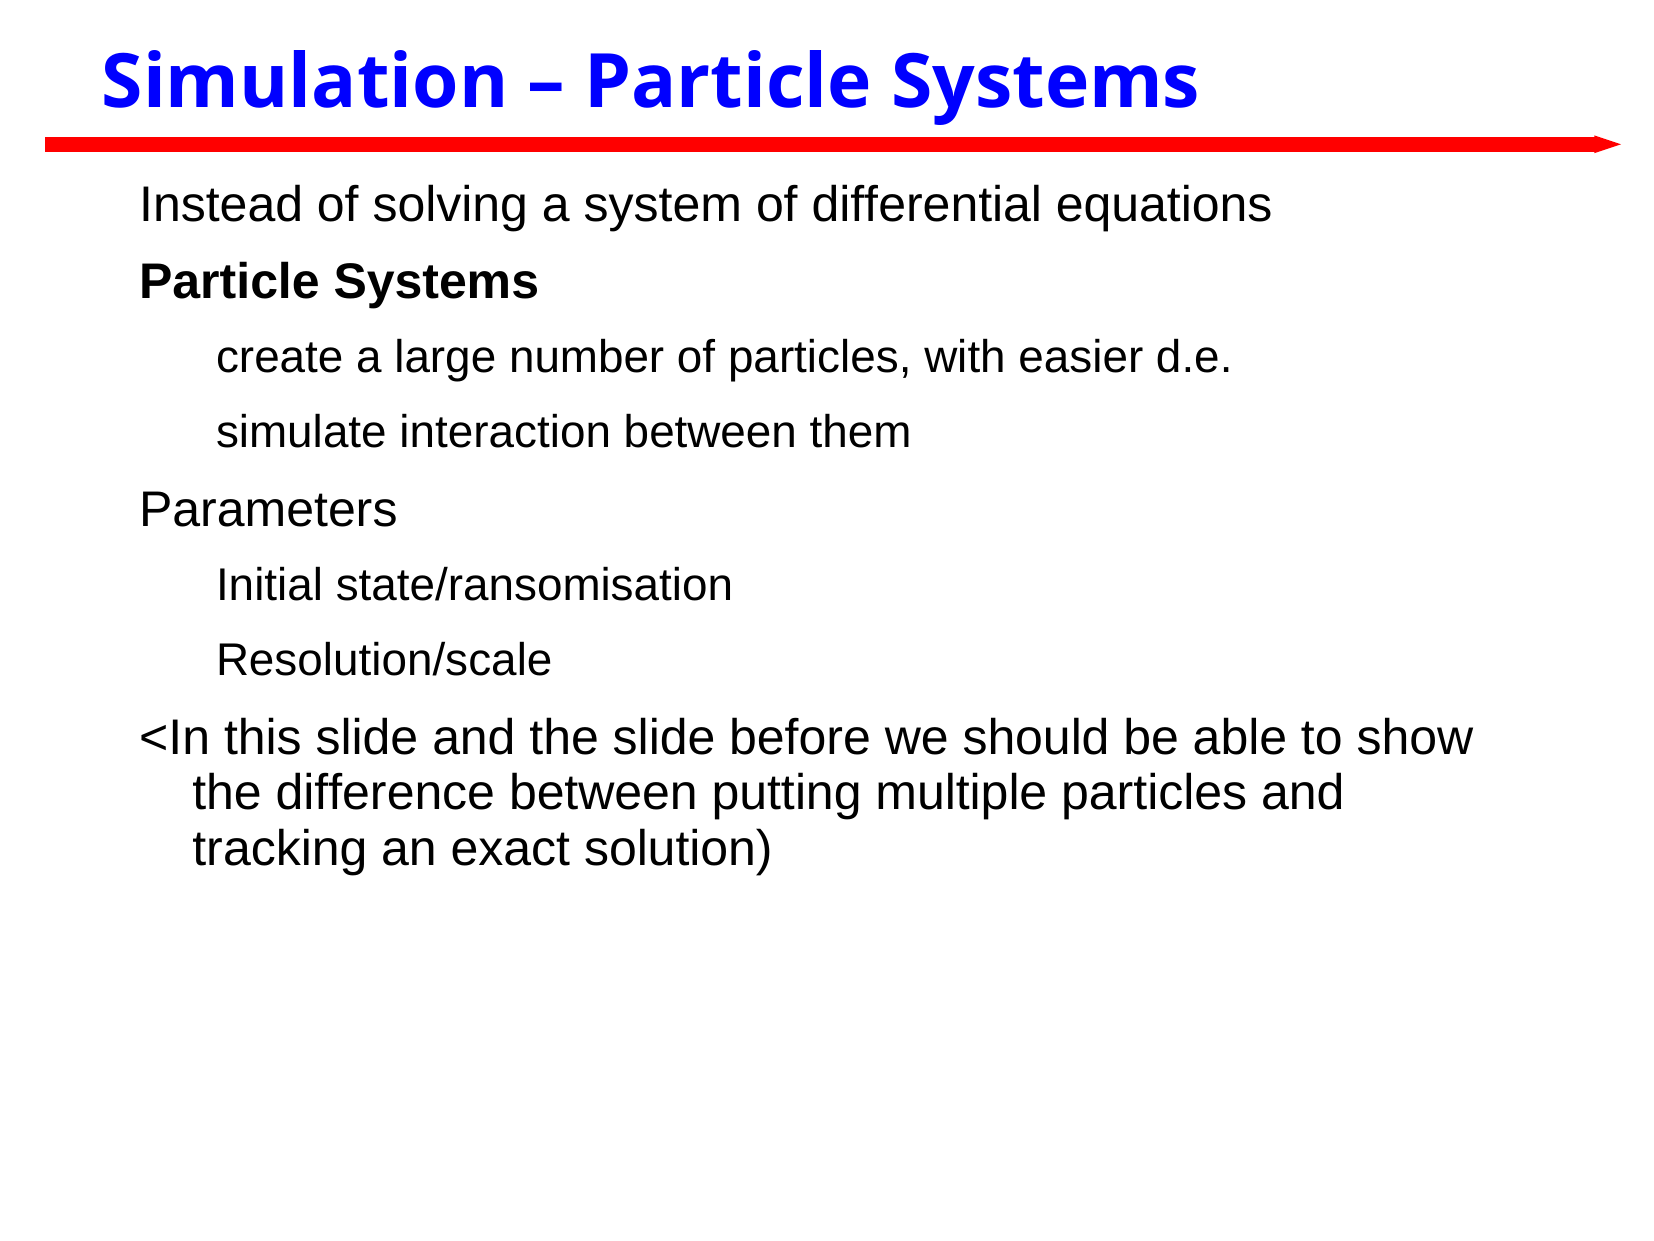

# Simulation – Particle Systems
Instead of solving a system of differential equations
Particle Systems
create a large number of particles, with easier d.e.
simulate interaction between them
Parameters
Initial state/ransomisation
Resolution/scale
<In this slide and the slide before we should be able to show the difference between putting multiple particles and tracking an exact solution)